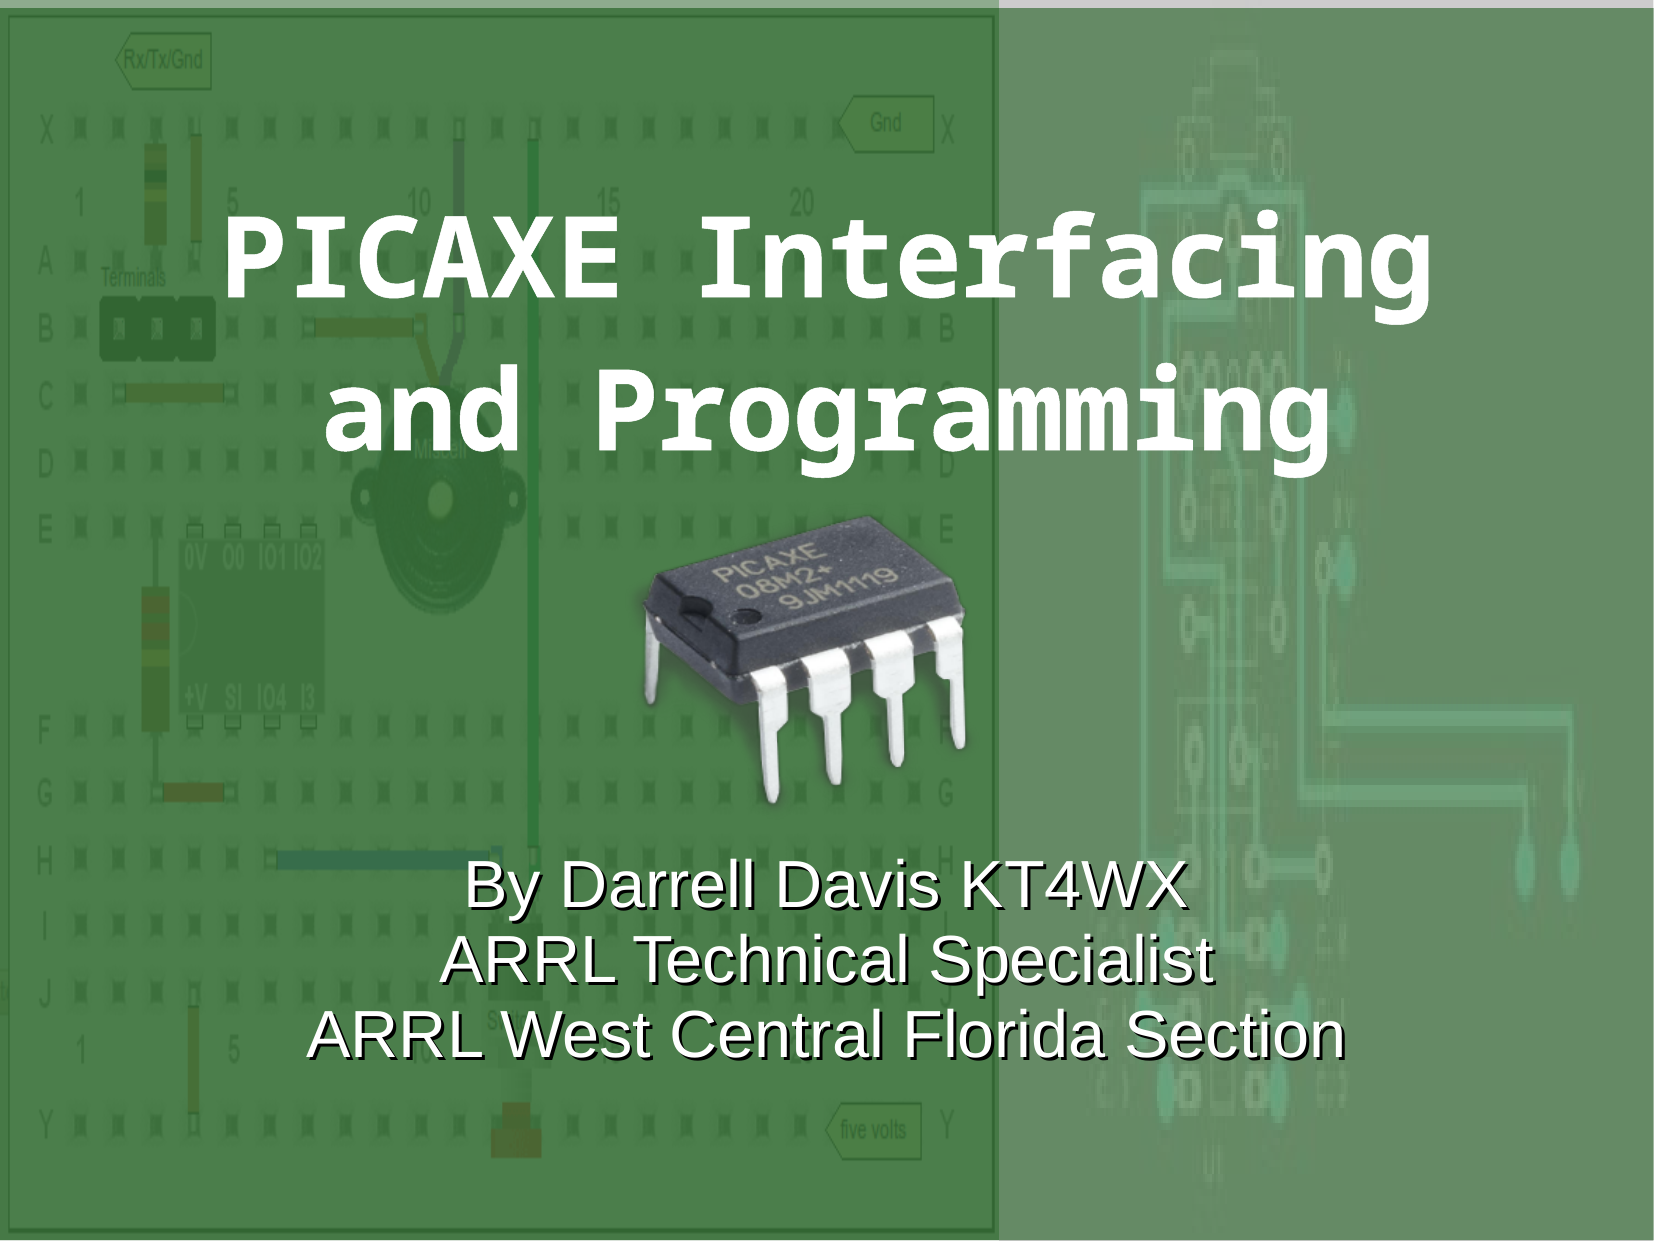

# PICAXE Interfacing and Programming
By Darrell Davis KT4WX
ARRL Technical Specialist
ARRL West Central Florida Section